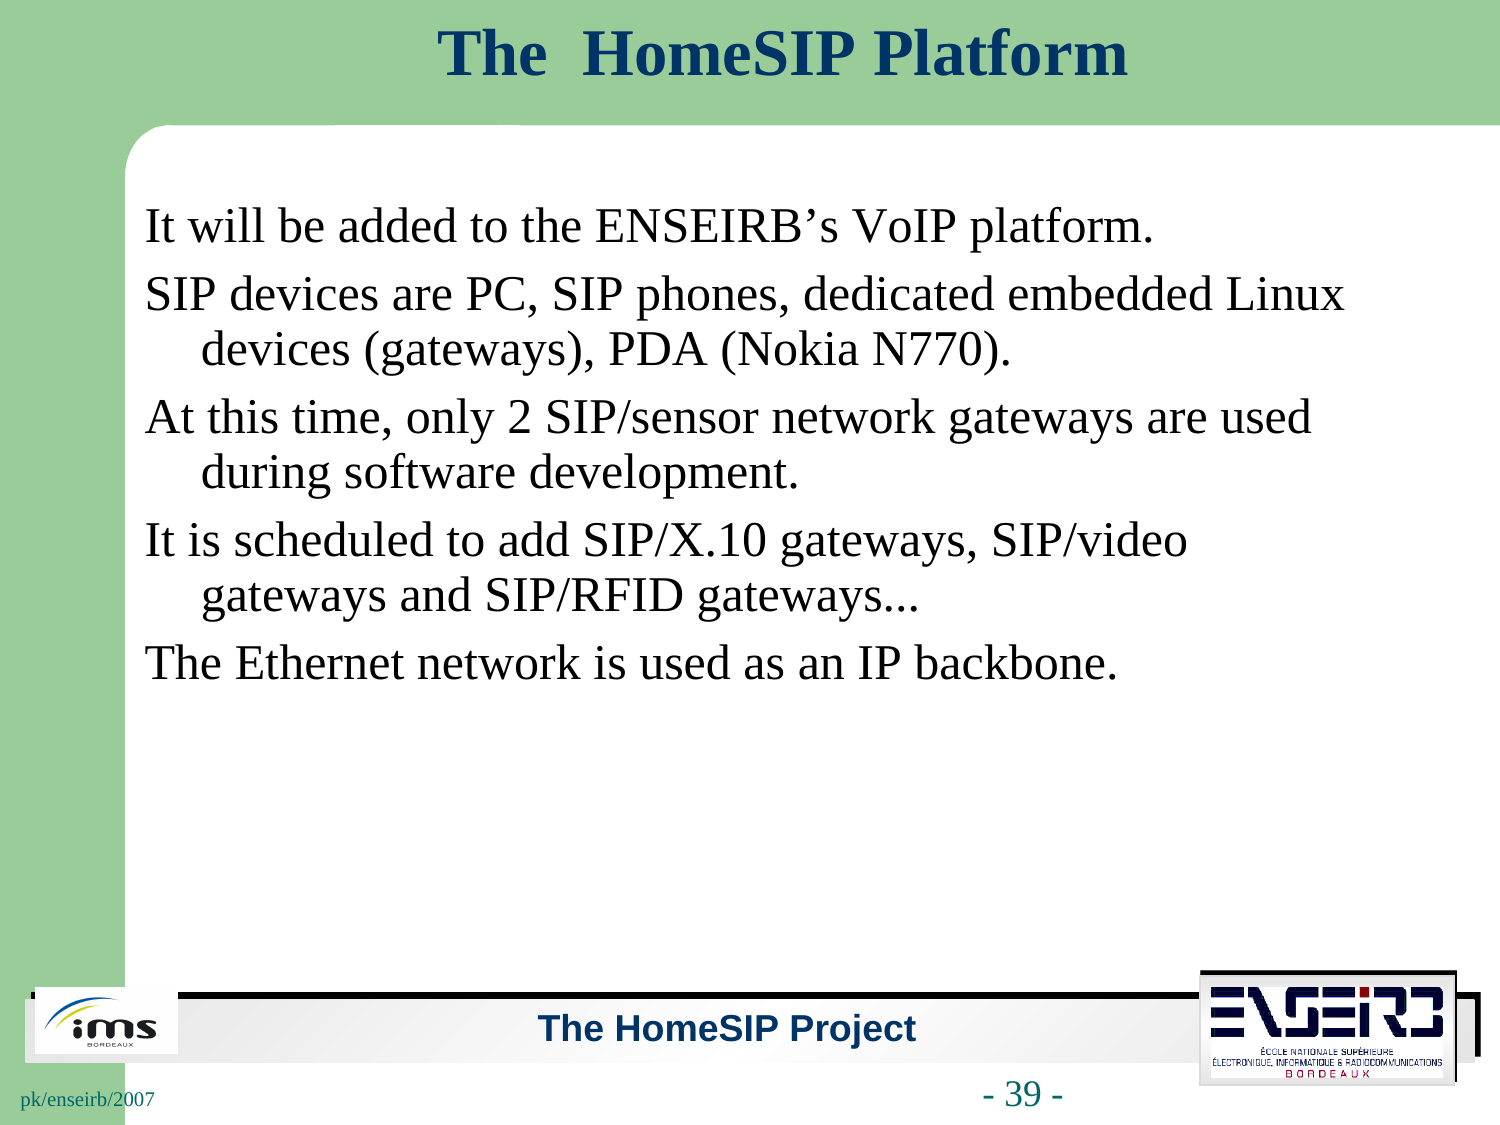

The HomeSIP Platform
It will be added to the ENSEIRB’s VoIP platform.
SIP devices are PC, SIP phones, dedicated embedded Linux devices (gateways), PDA (Nokia N770).
At this time, only 2 SIP/sensor network gateways are used during software development.
It is scheduled to add SIP/X.10 gateways, SIP/video gateways and SIP/RFID gateways...
The Ethernet network is used as an IP backbone.